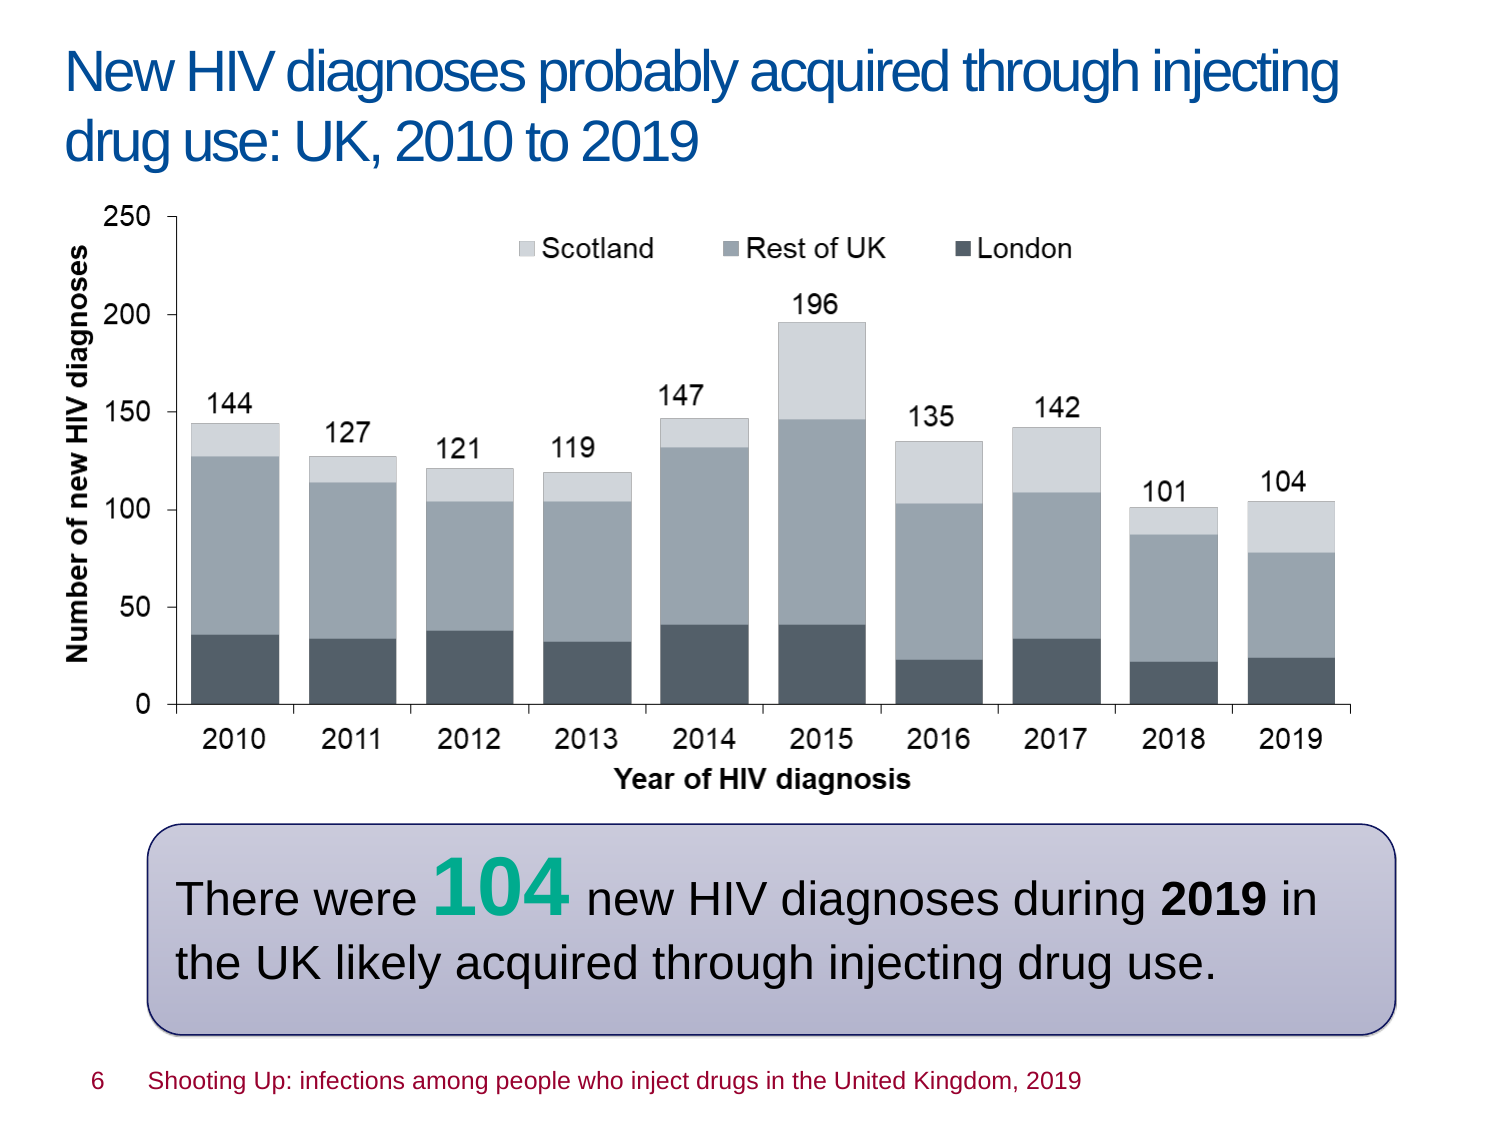

# New HIV diagnoses probably acquired through injecting drug use: UK, 2010 to 2019
There were 104 new HIV diagnoses during 2019 in the UK likely acquired through injecting drug use.
Shooting Up: infections among people who inject drugs in the United Kingdom, 2019